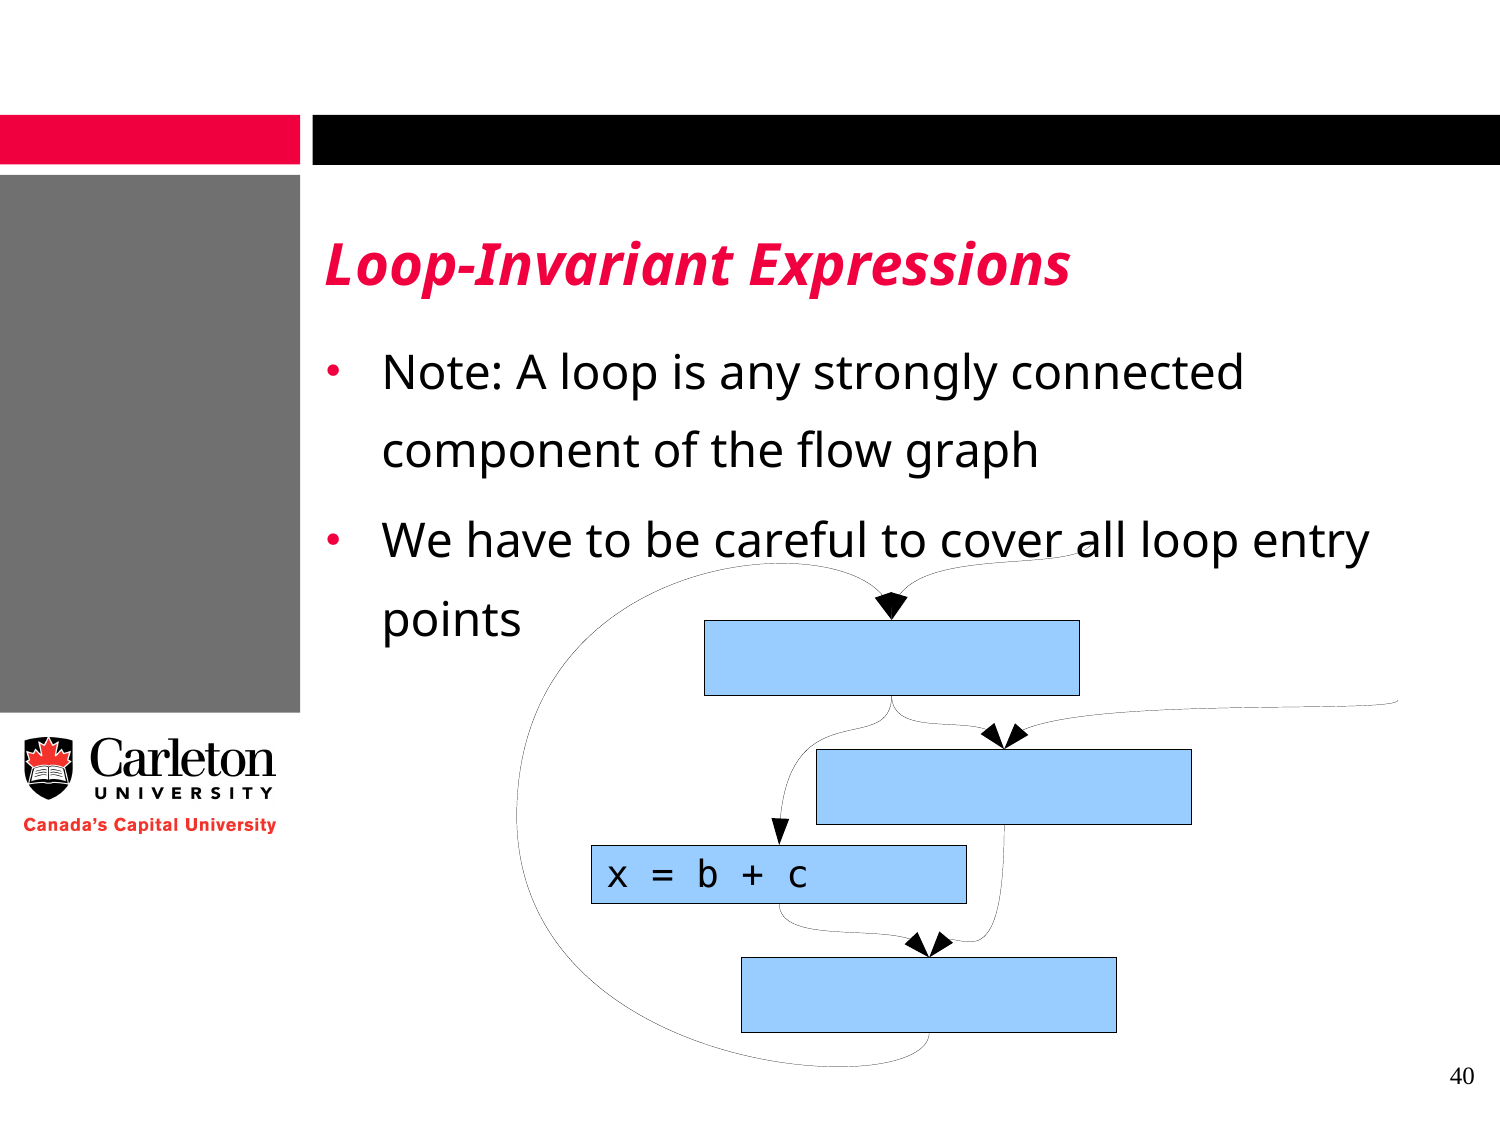

# Loop-Invariant Expressions
Note: A loop is any strongly connected component of the flow graph
We have to be careful to cover all loop entry points
x = b + c
40